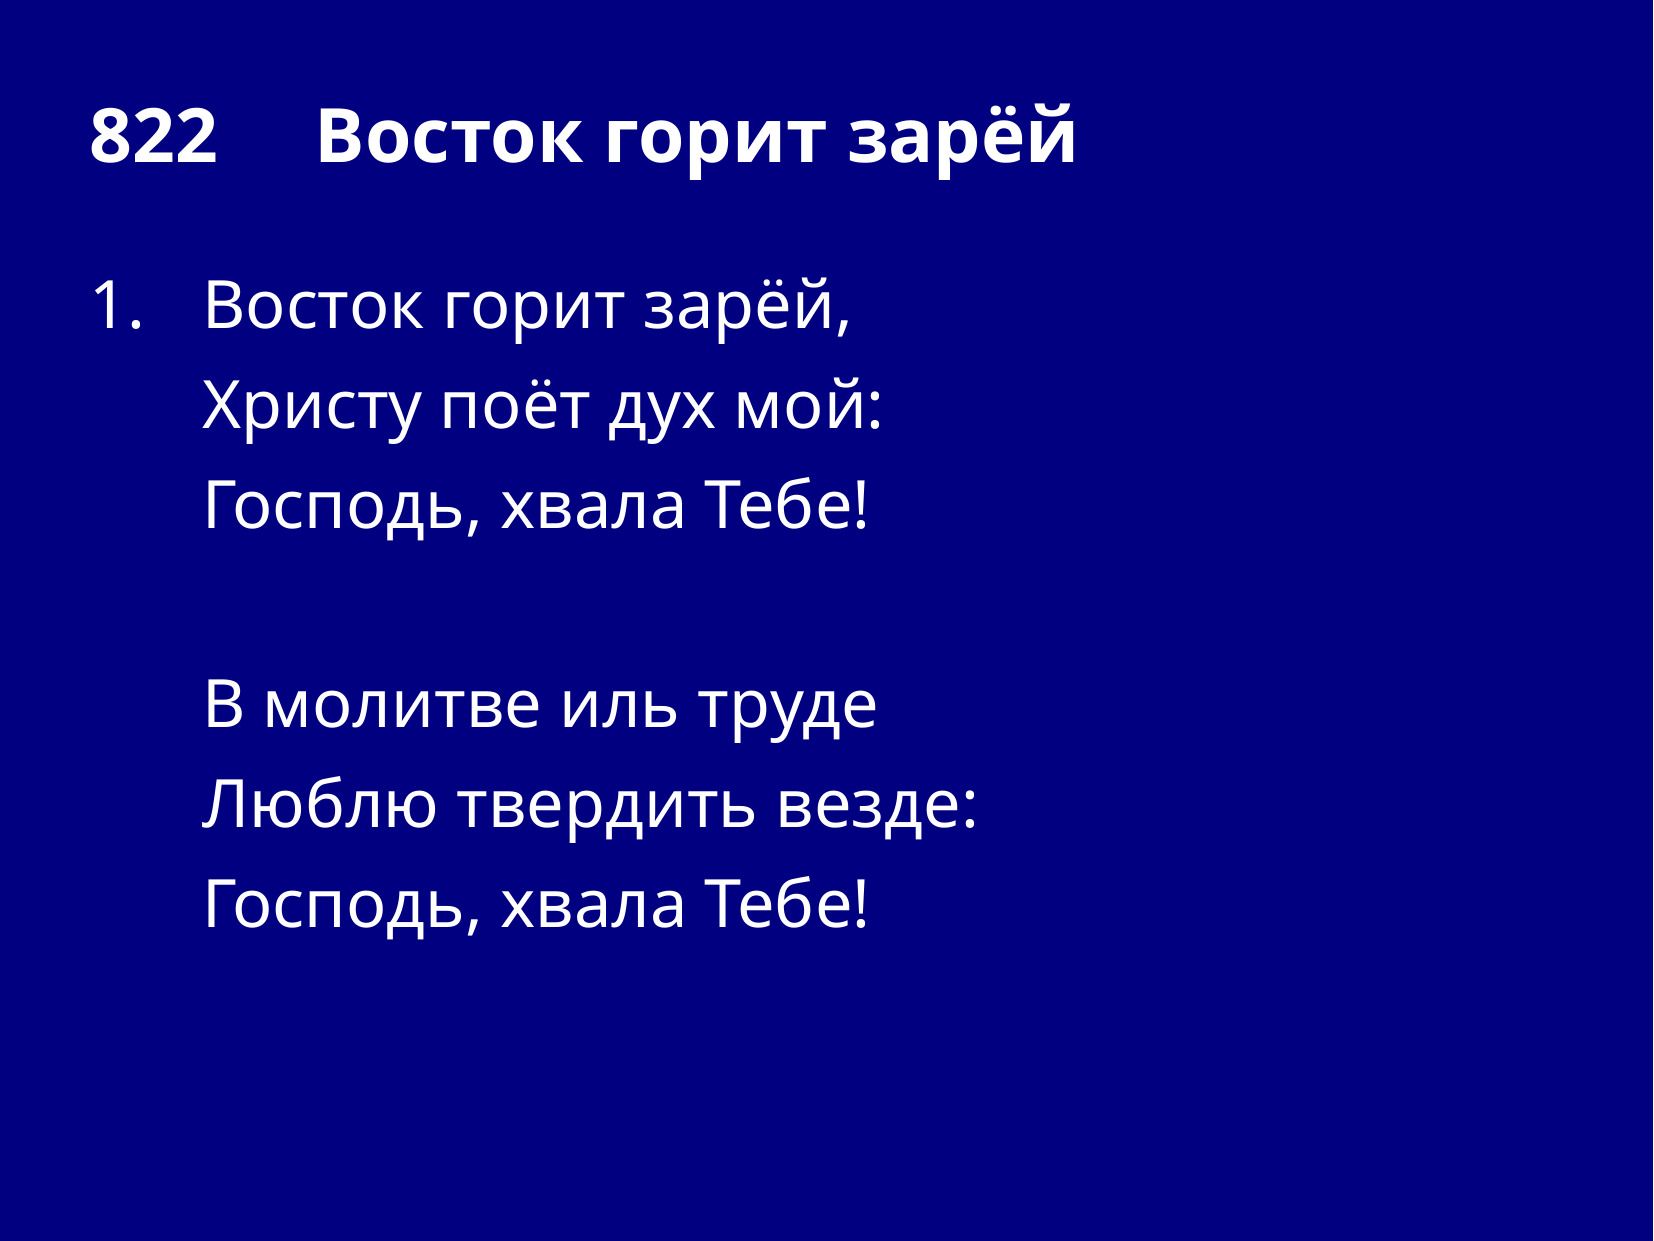

822	Восток горит зарёй
1.	Восток горит зарёй,
	Христу поёт дух мой:
	Господь, хвала Тебе!
	В молитве иль труде
	Люблю твердить везде:
	Господь, хвала Тебе!